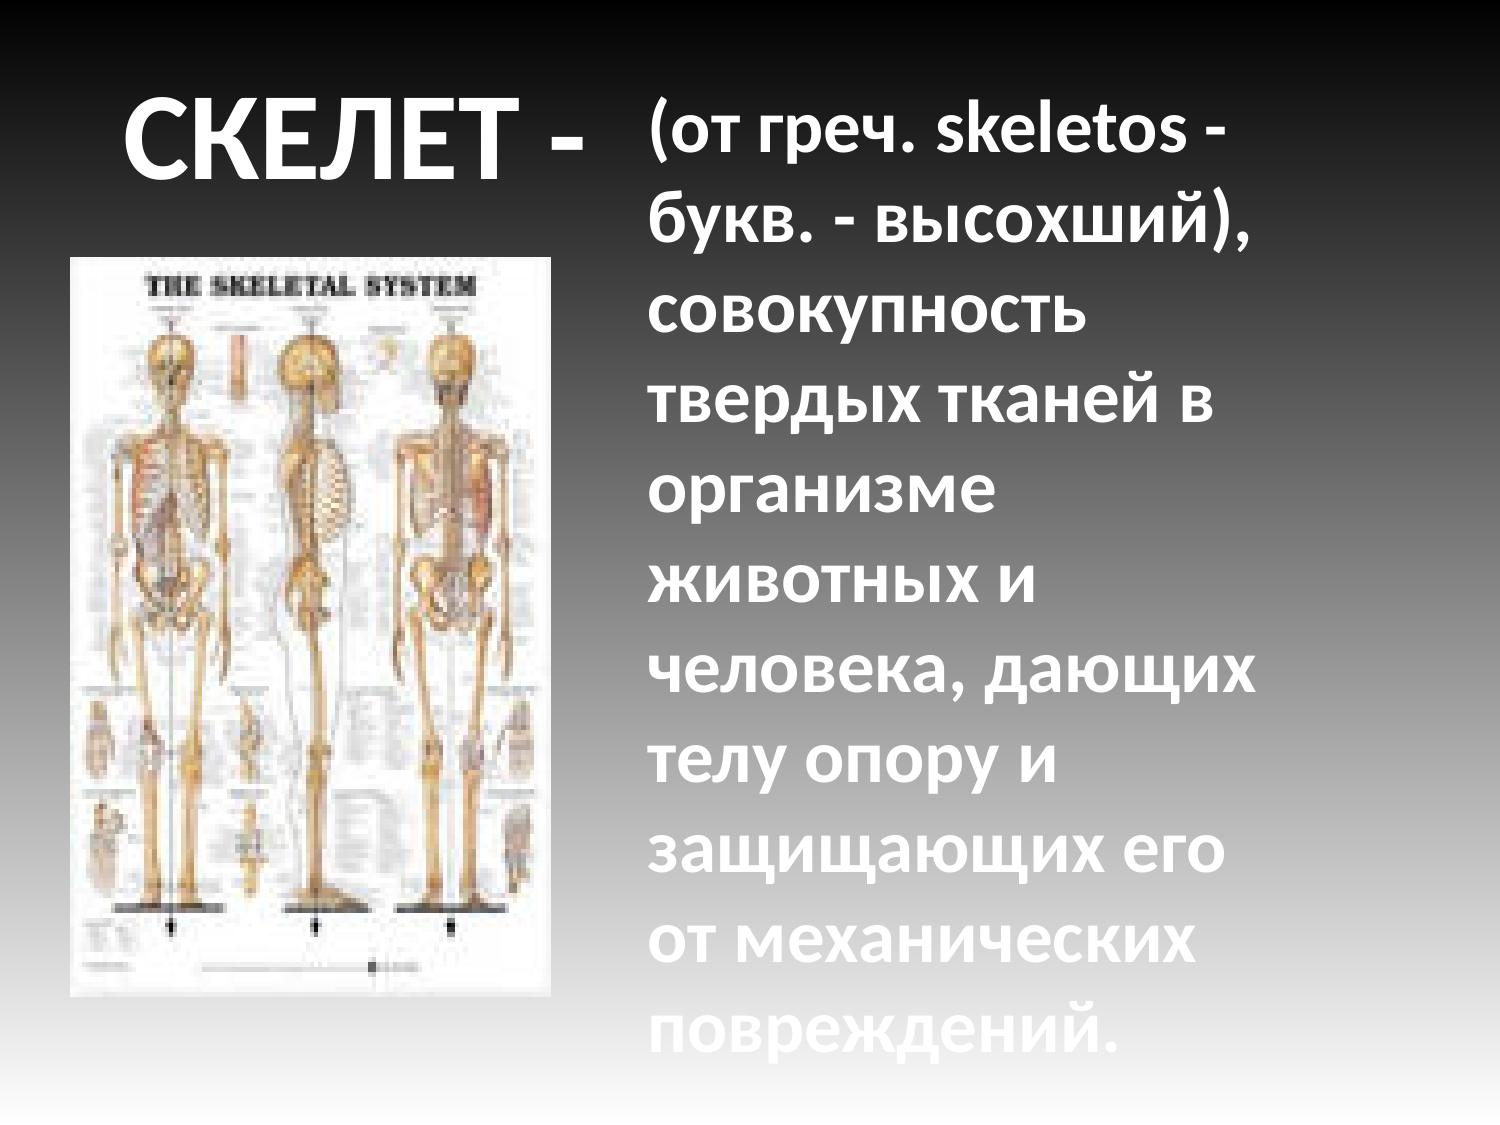

СКЕЛЕТ -
(от греч. skeletos - букв. - высохший), совокупность твердых тканей в организме животных и человека, дающих телу опору и защищающих его от механических повреждений.